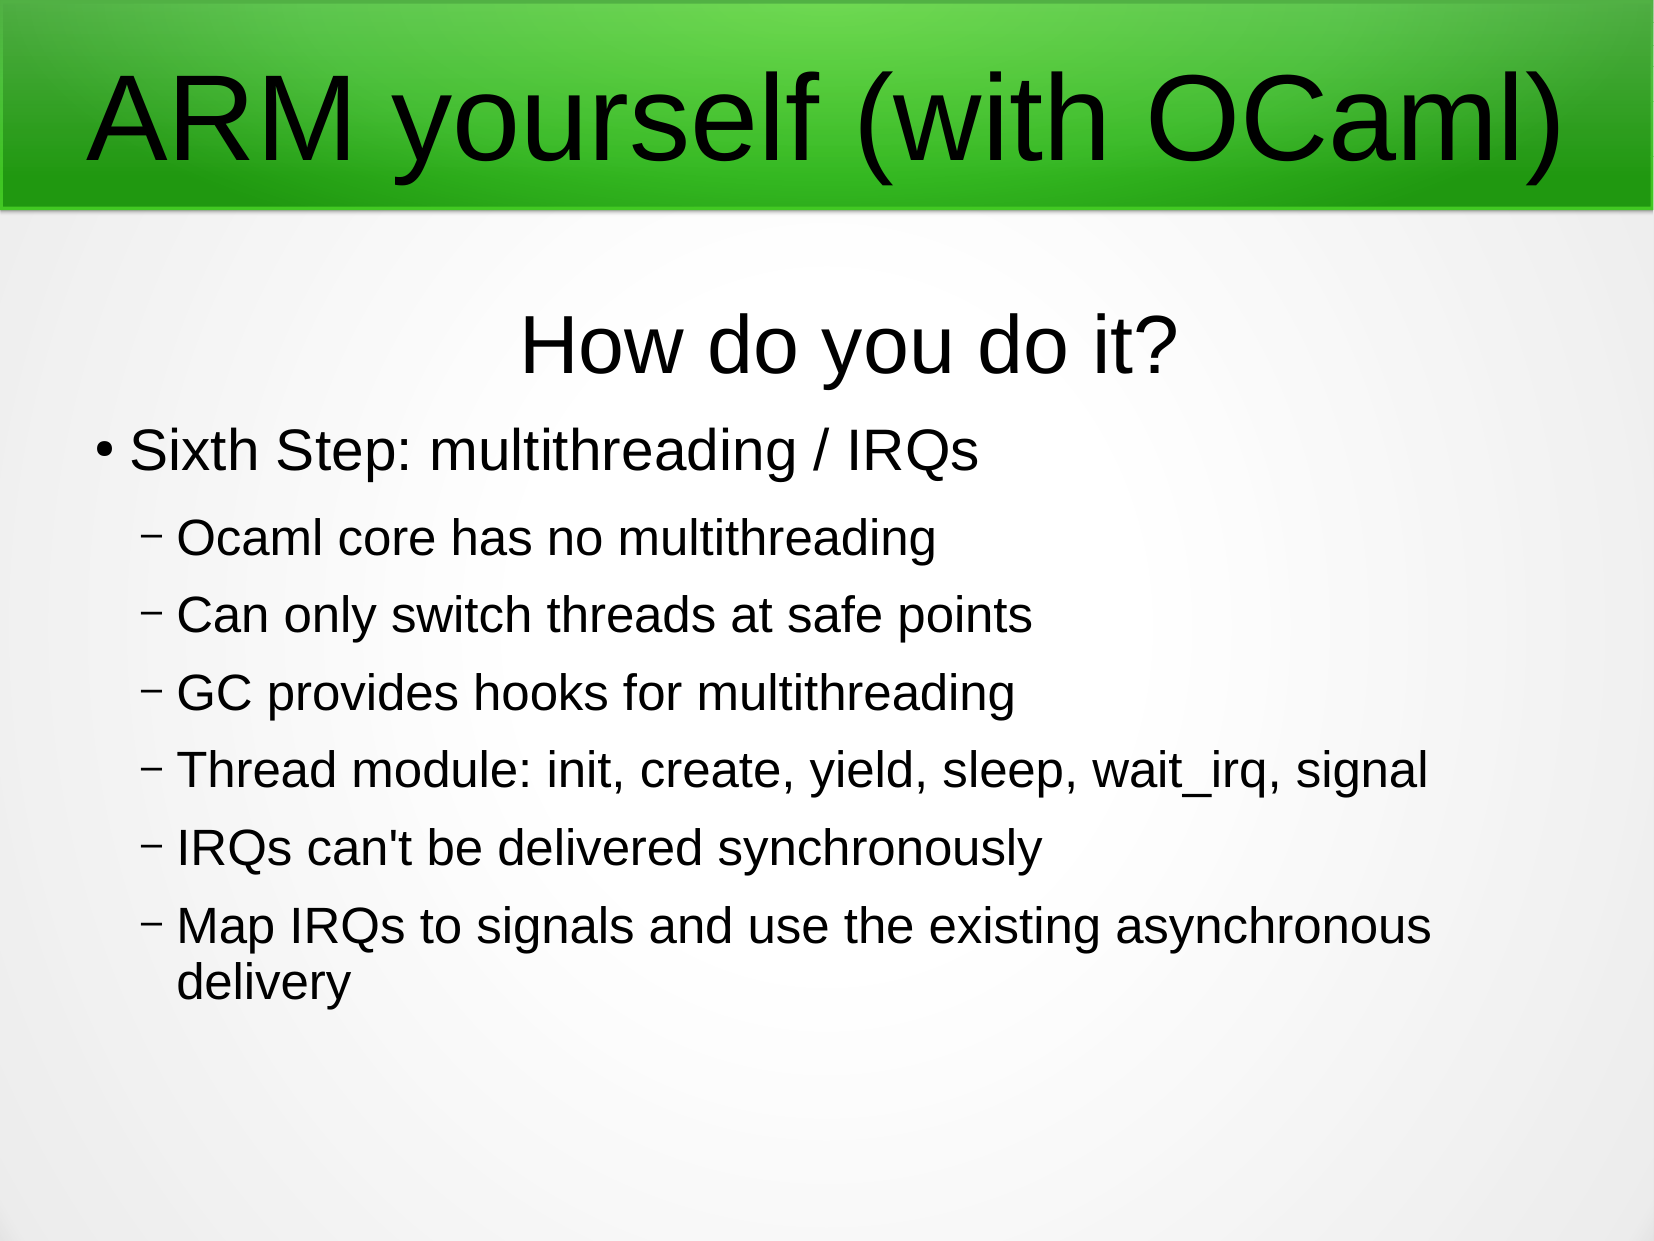

# ARM yourself (with OCaml)
How do you do it?
Sixth Step: multithreading / IRQs
Ocaml core has no multithreading
Can only switch threads at safe points
GC provides hooks for multithreading
Thread module: init, create, yield, sleep, wait_irq, signal
IRQs can't be delivered synchronously
Map IRQs to signals and use the existing asynchronous delivery